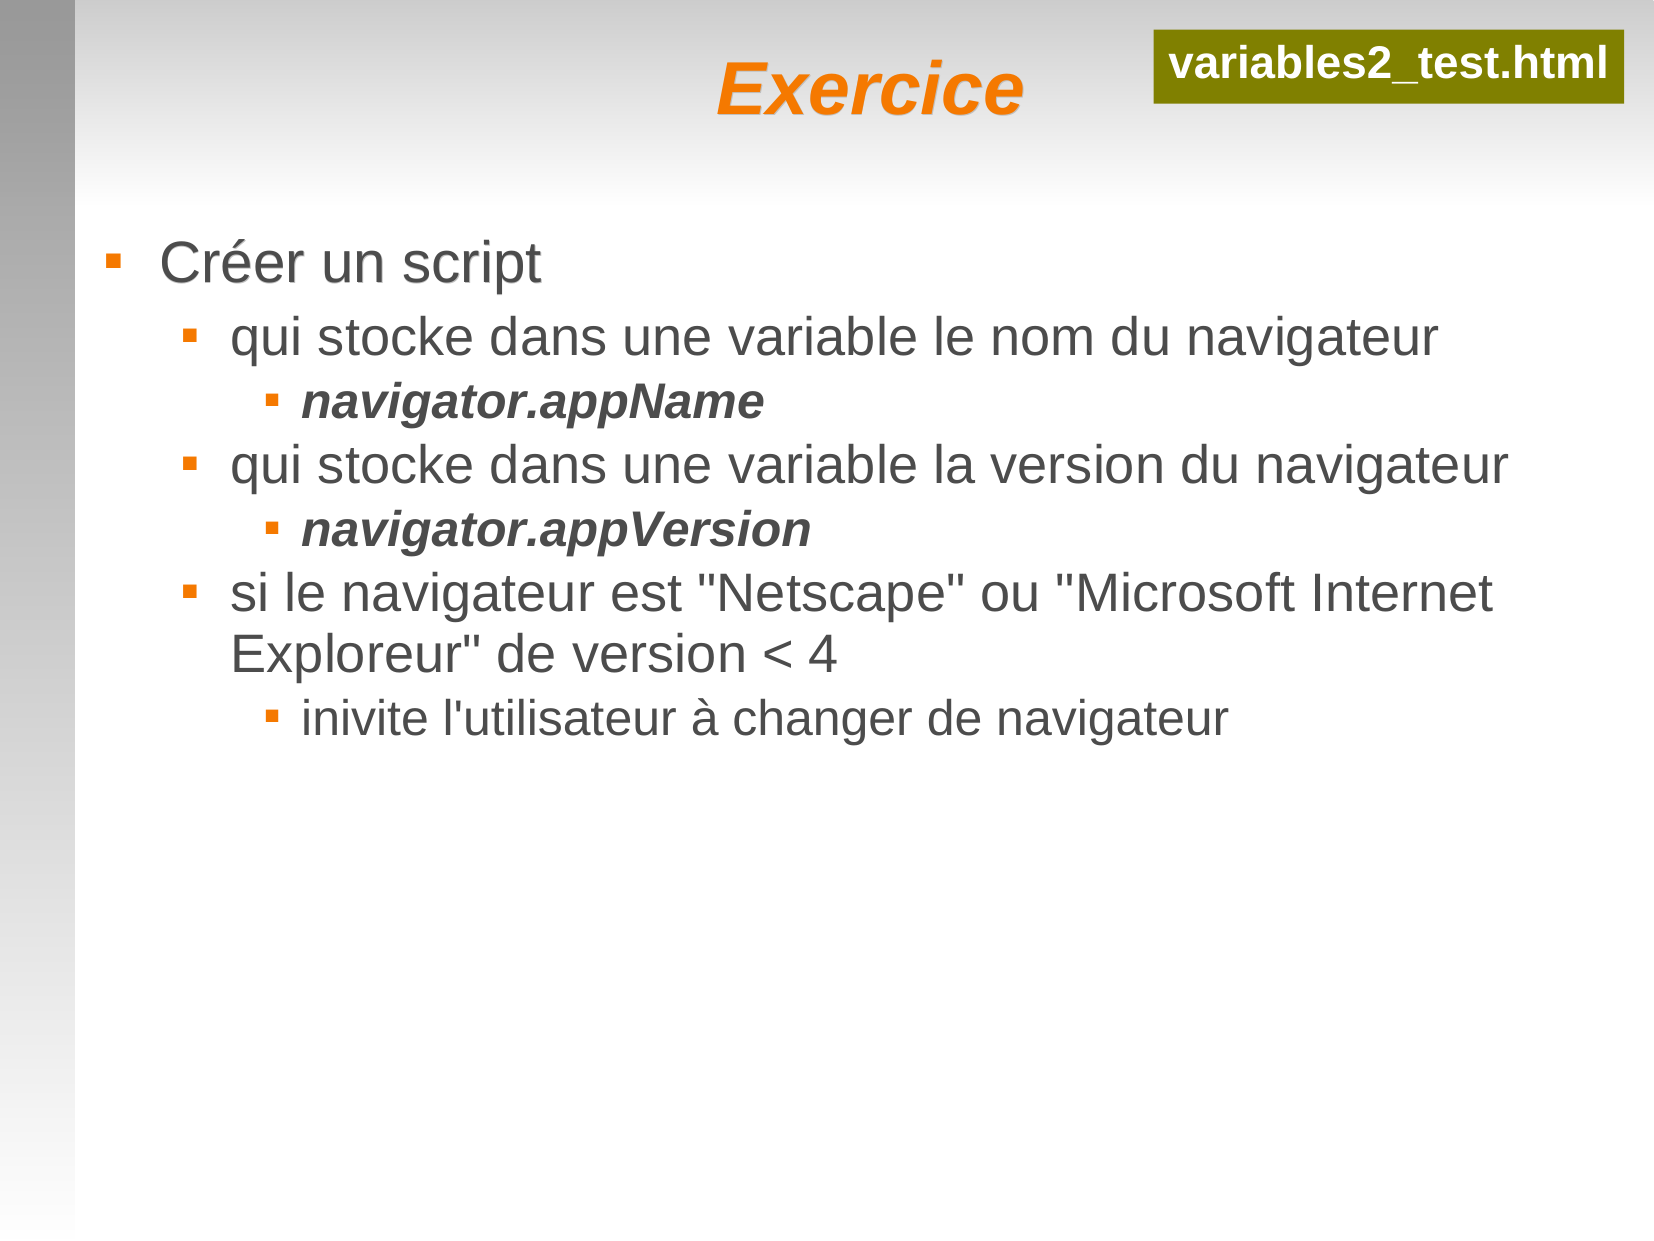

# Exercice
variables2_test.html
Créer un script
qui stocke dans une variable le nom du navigateur
navigator.appName
qui stocke dans une variable la version du navigateur
navigator.appVersion
si le navigateur est "Netscape" ou "Microsoft Internet Exploreur" de version < 4
inivite l'utilisateur à changer de navigateur